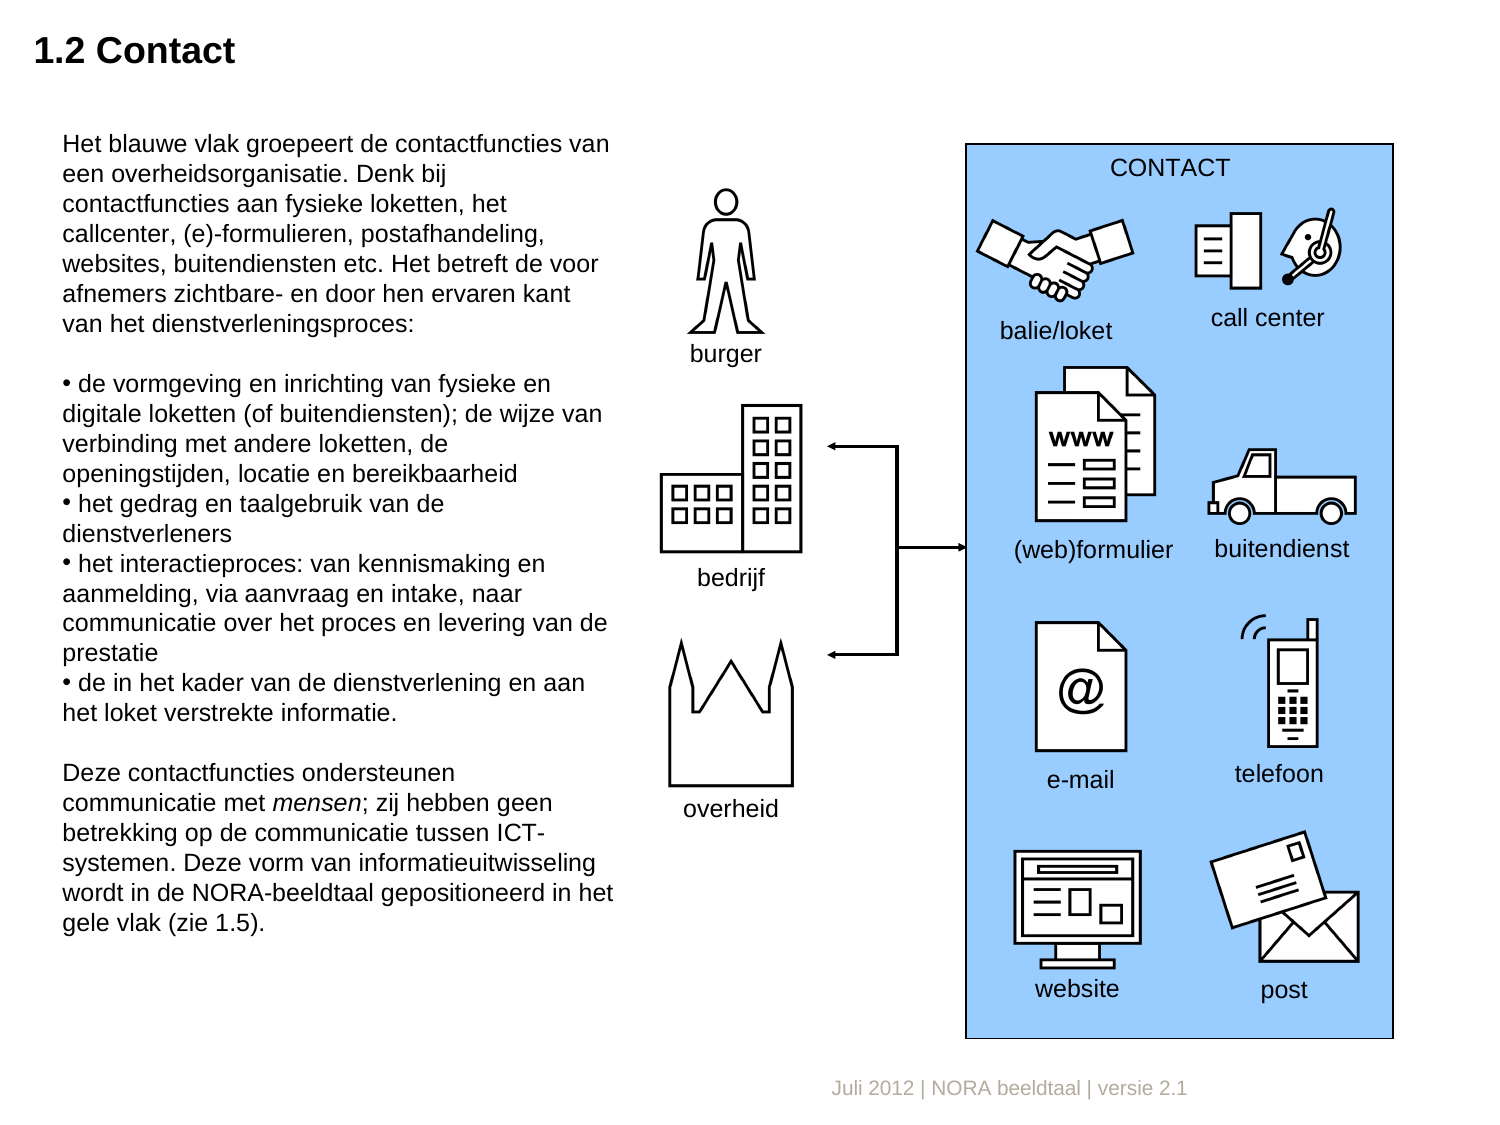

# 1.2 Contact
Het blauwe vlak groepeert de contactfuncties van een overheidsorganisatie. Denk bij contactfuncties aan fysieke loketten, het callcenter, (e)-formulieren, postafhandeling, websites, buitendiensten etc. Het betreft de voor afnemers zichtbare- en door hen ervaren kant van het dienstverleningsproces:
 de vormgeving en inrichting van fysieke en digitale loketten (of buitendiensten); de wijze van verbinding met andere loketten, de openingstijden, locatie en bereikbaarheid
 het gedrag en taalgebruik van de dienstverleners
 het interactieproces: van kennismaking en aanmelding, via aanvraag en intake, naar communicatie over het proces en levering van de prestatie
 de in het kader van de dienstverlening en aan het loket verstrekte informatie.
Deze contactfuncties ondersteunen communicatie met mensen; zij hebben geen betrekking op de communicatie tussen ICT-systemen. Deze vorm van informatieuitwisseling wordt in de NORA-beeldtaal gepositioneerd in het gele vlak (zie 1.5).
CONTACT
call center
burger
balie/loket
bedrijf
buitendienst
(web)formulier
telefoon
e-mail
overheid
post
website